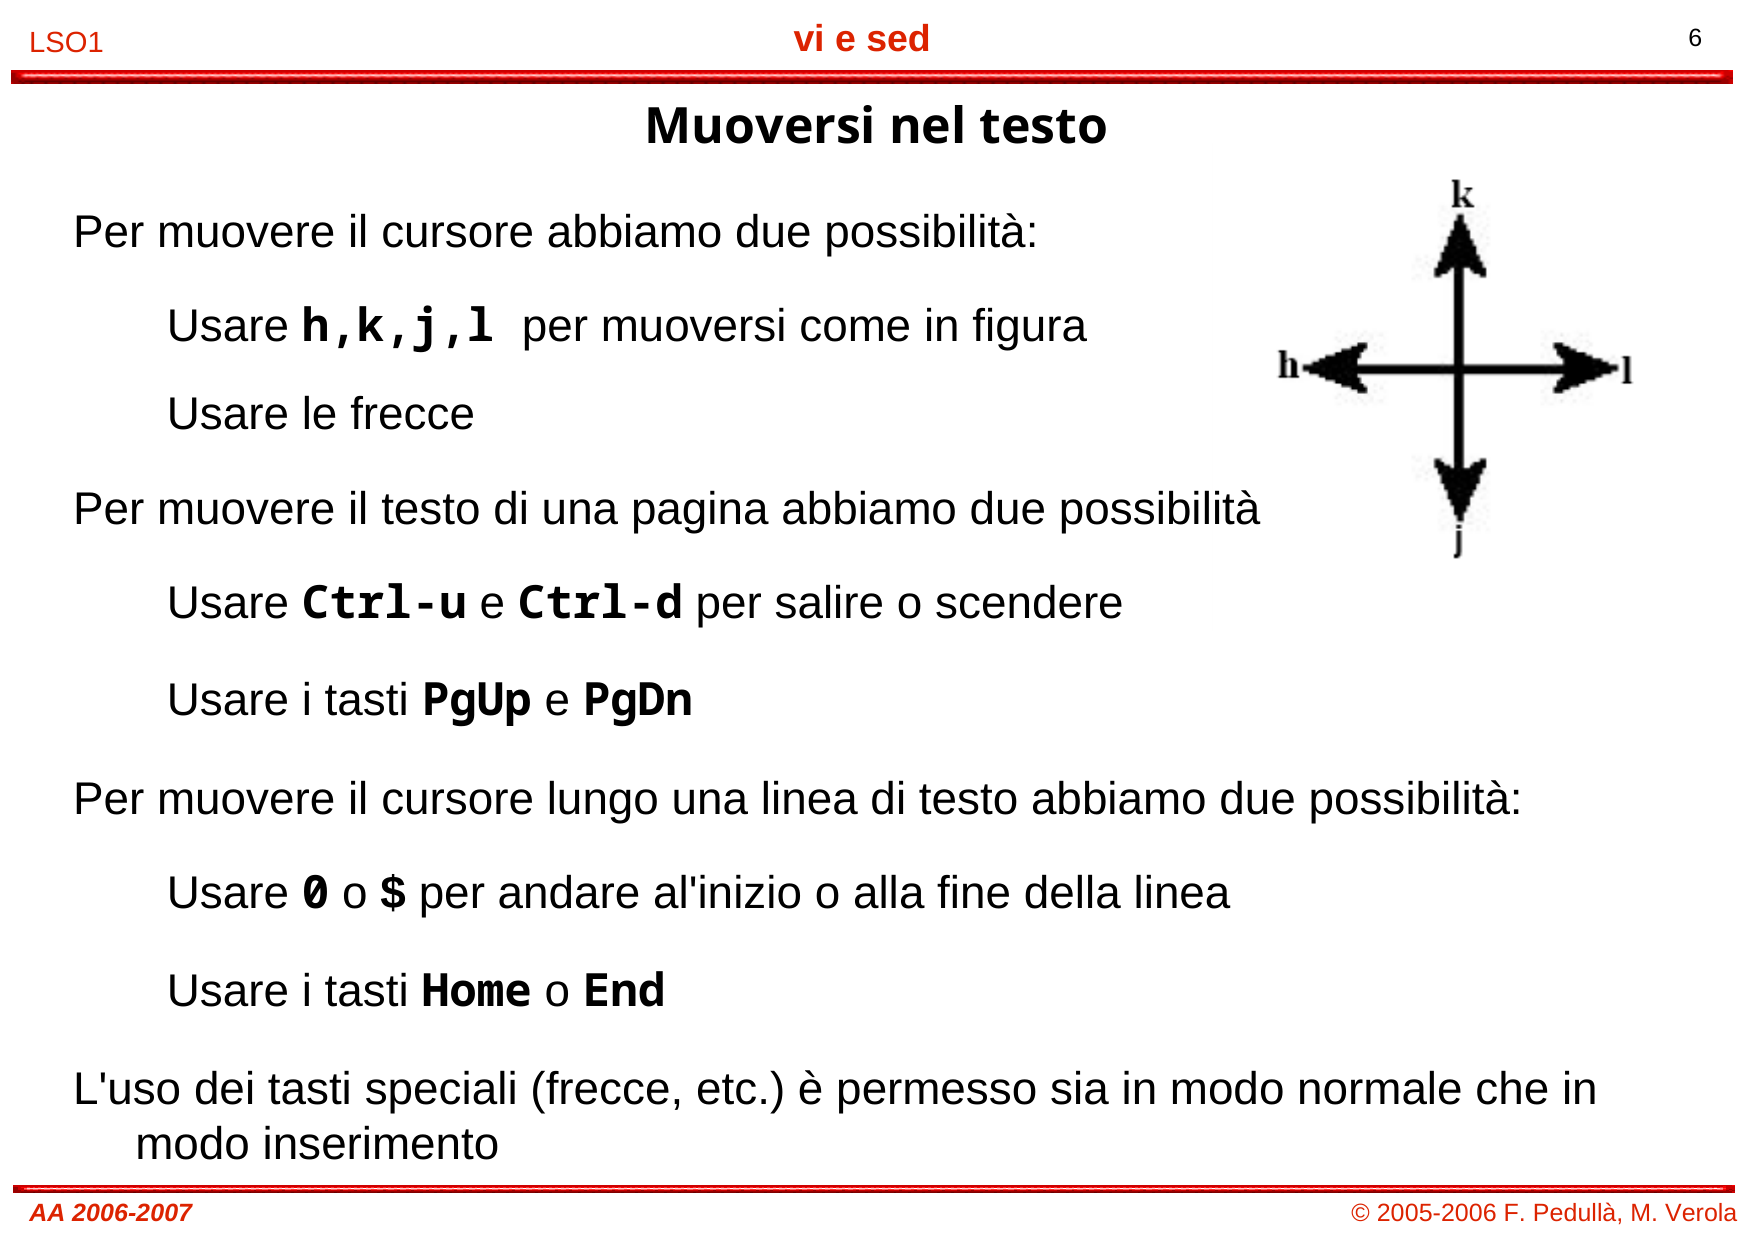

# Muoversi nel testo
Per muovere il cursore abbiamo due possibilità:
Usare h,k,j,l per muoversi come in figura
Usare le frecce
Per muovere il testo di una pagina abbiamo due possibilità
Usare Ctrl-u e Ctrl-d per salire o scendere
Usare i tasti PgUp e PgDn
Per muovere il cursore lungo una linea di testo abbiamo due possibilità:
Usare 0 o $ per andare al'inizio o alla fine della linea
Usare i tasti Home o End
L'uso dei tasti speciali (frecce, etc.) è permesso sia in modo normale che in modo inserimento